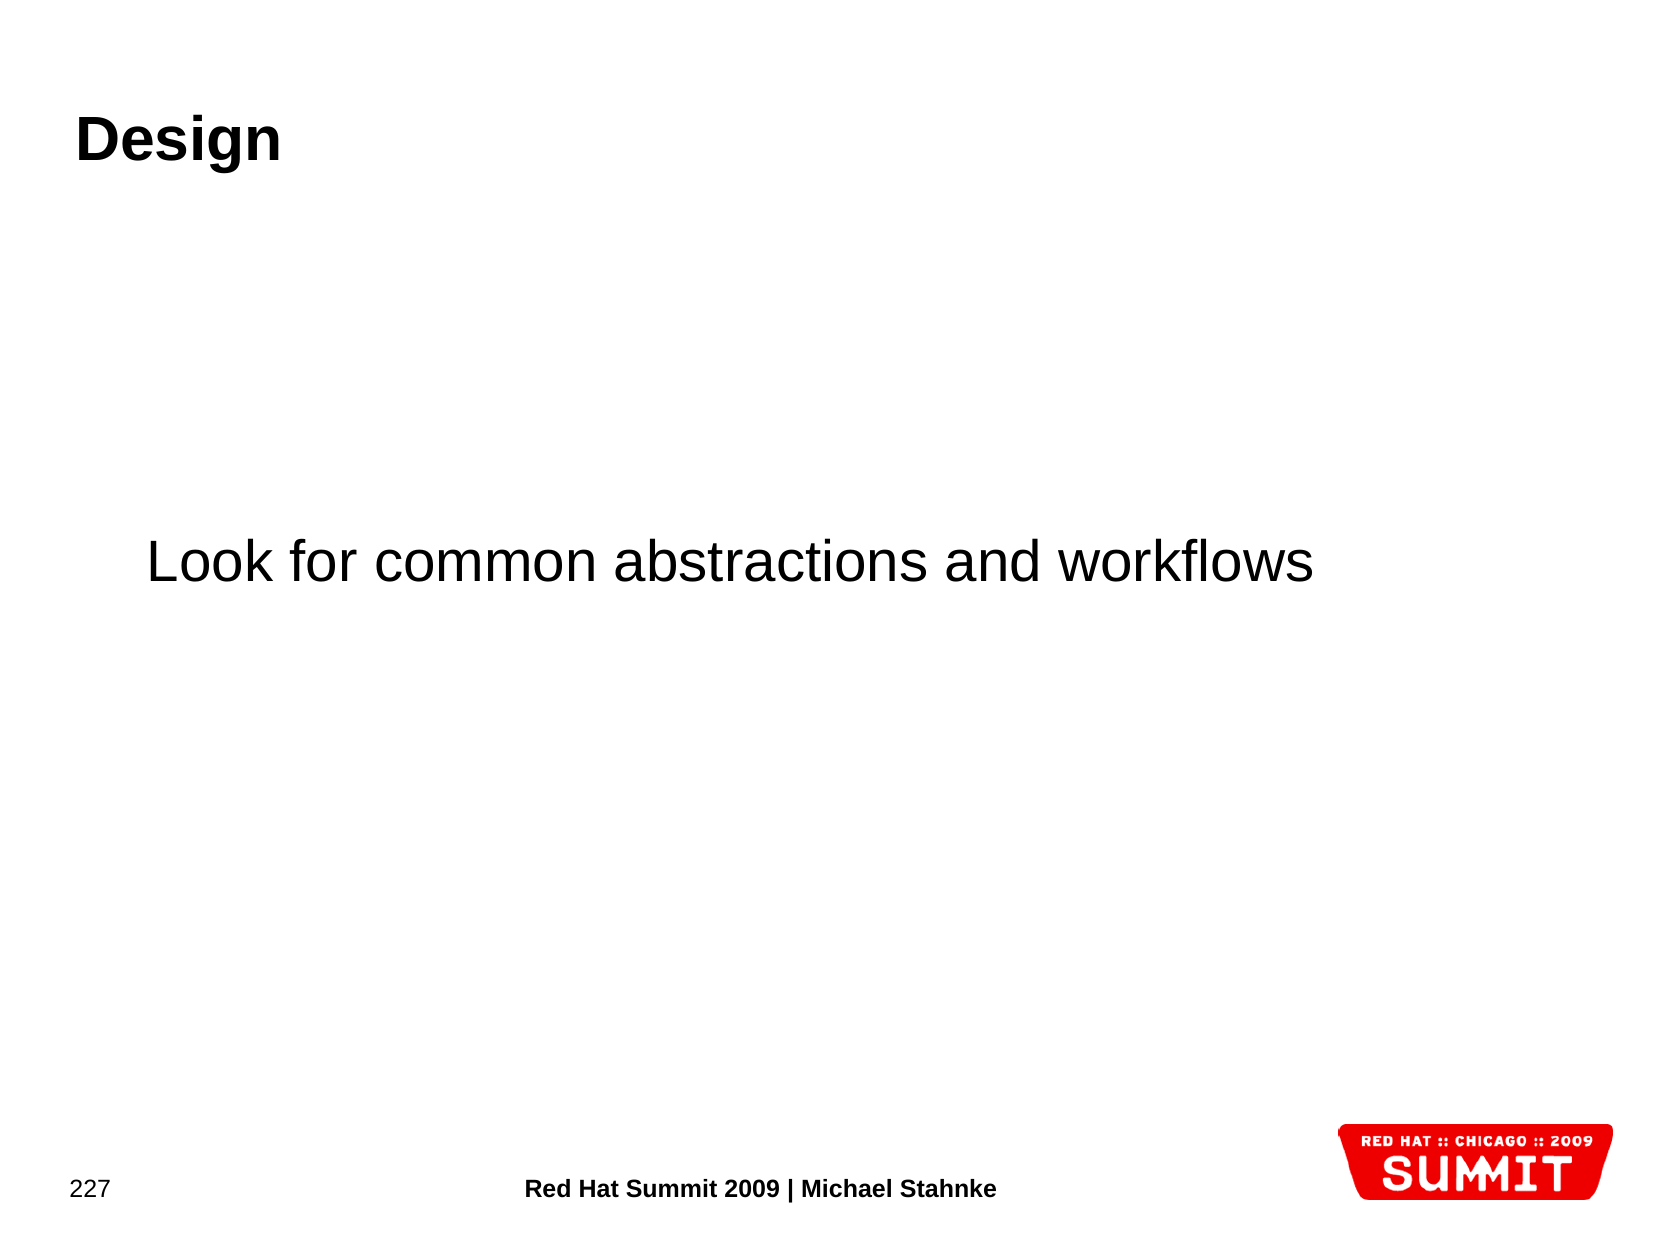

# Design
Look for common abstractions and workflows